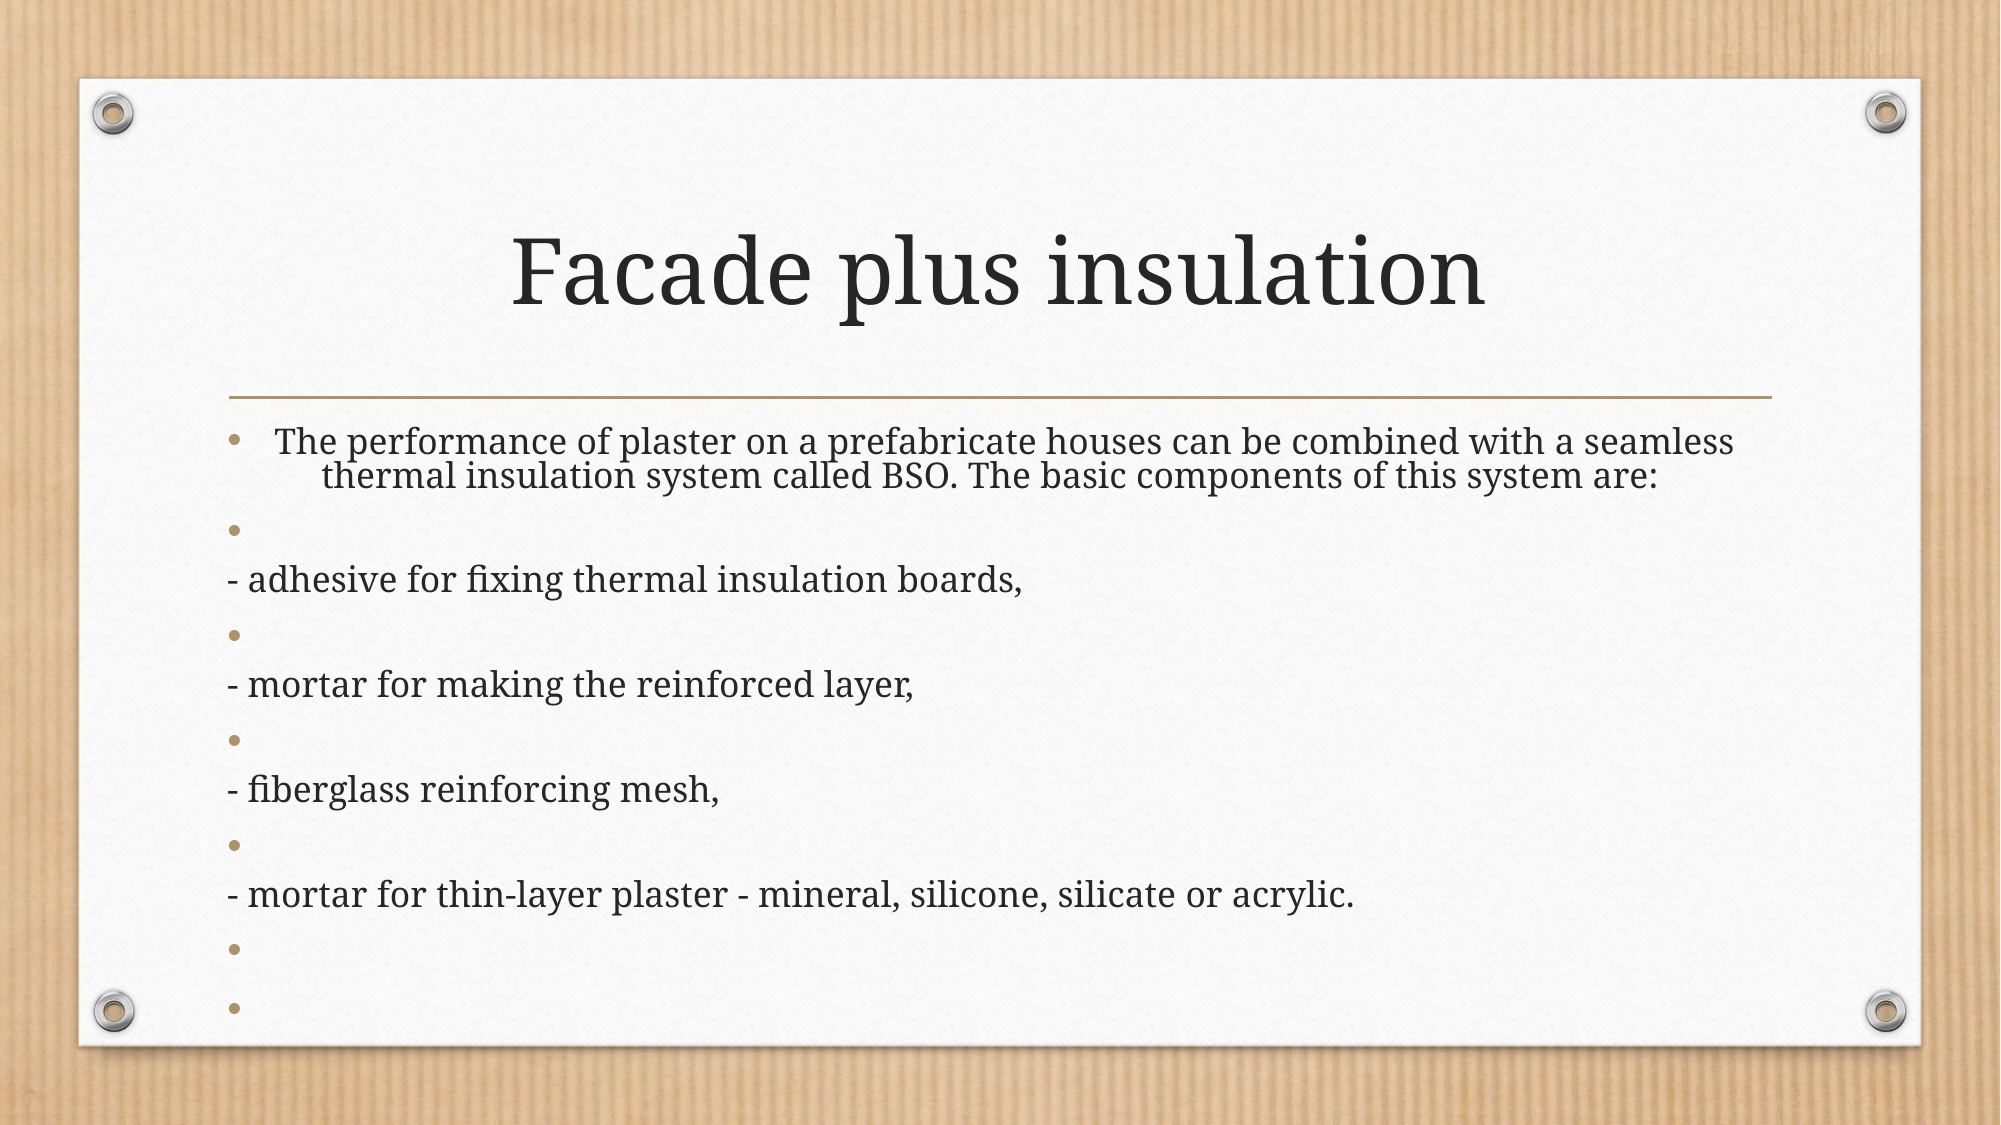

# Facade plus insulation
The performance of plaster on a prefabricate houses can be combined with a seamless thermal insulation system called BSO. The basic components of this system are:
- adhesive for fixing thermal insulation boards,
- mortar for making the reinforced layer,
- fiberglass reinforcing mesh,
- mortar for thin-layer plaster - mineral, silicone, silicate or acrylic.